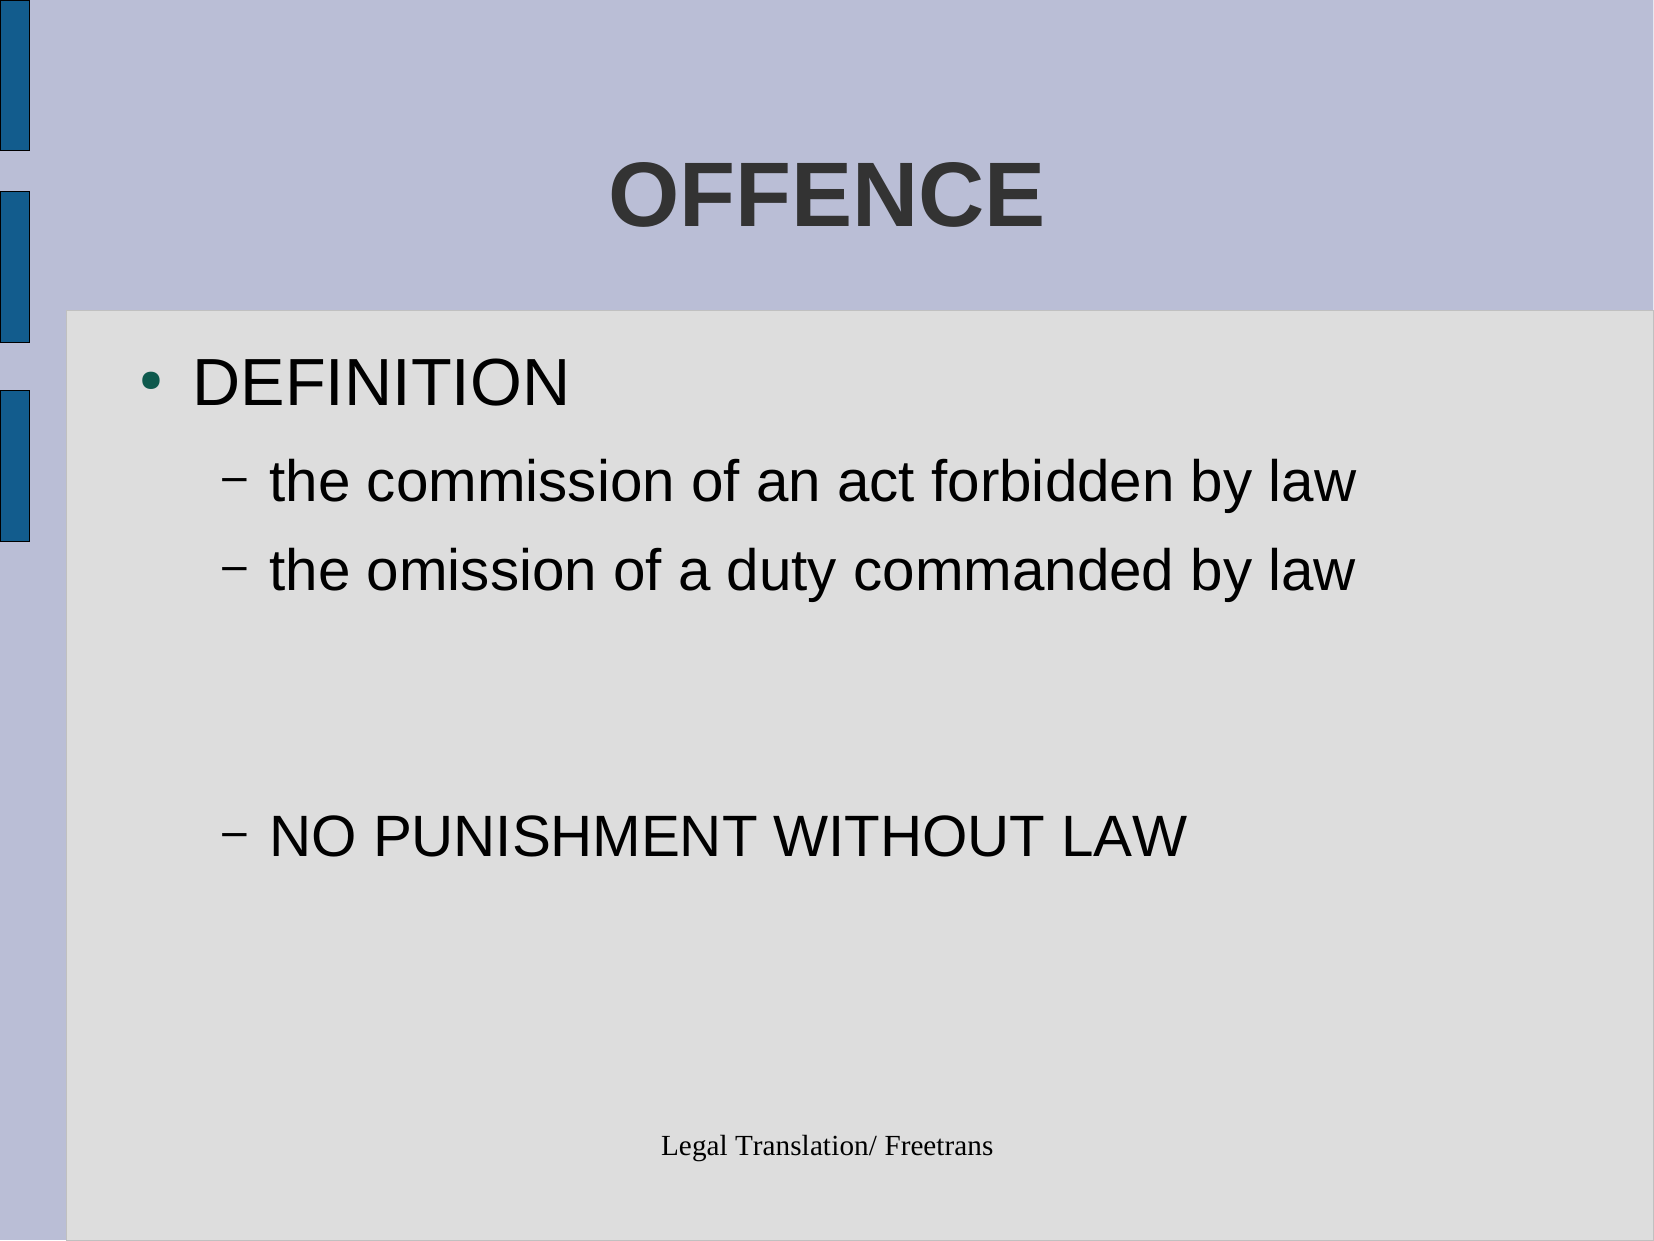

# OFFENCE
DEFINITION
the commission of an act forbidden by law
the omission of a duty commanded by law
NO PUNISHMENT WITHOUT LAW
Legal Translation/ Freetrans